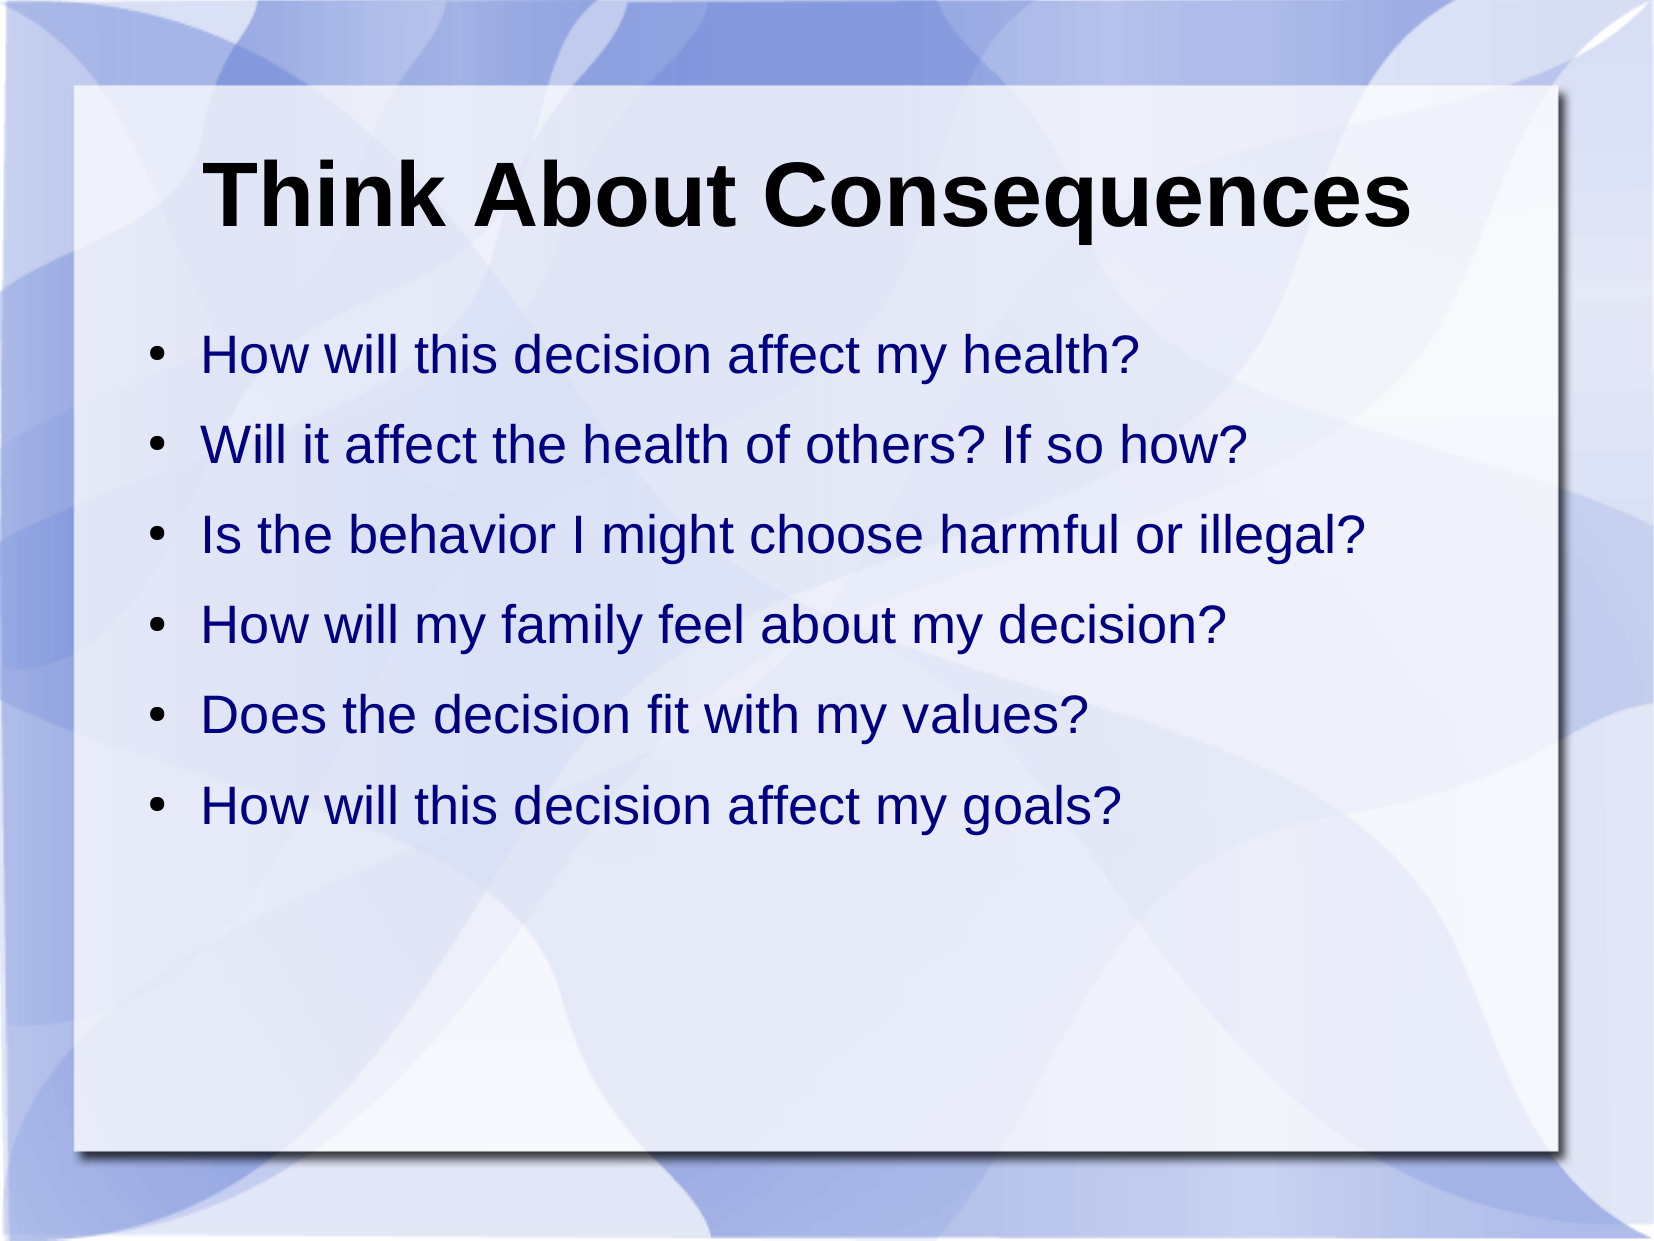

# Think About Consequences
How will this decision affect my health?
Will it affect the health of others? If so how?
Is the behavior I might choose harmful or illegal?
How will my family feel about my decision?
Does the decision fit with my values?
How will this decision affect my goals?